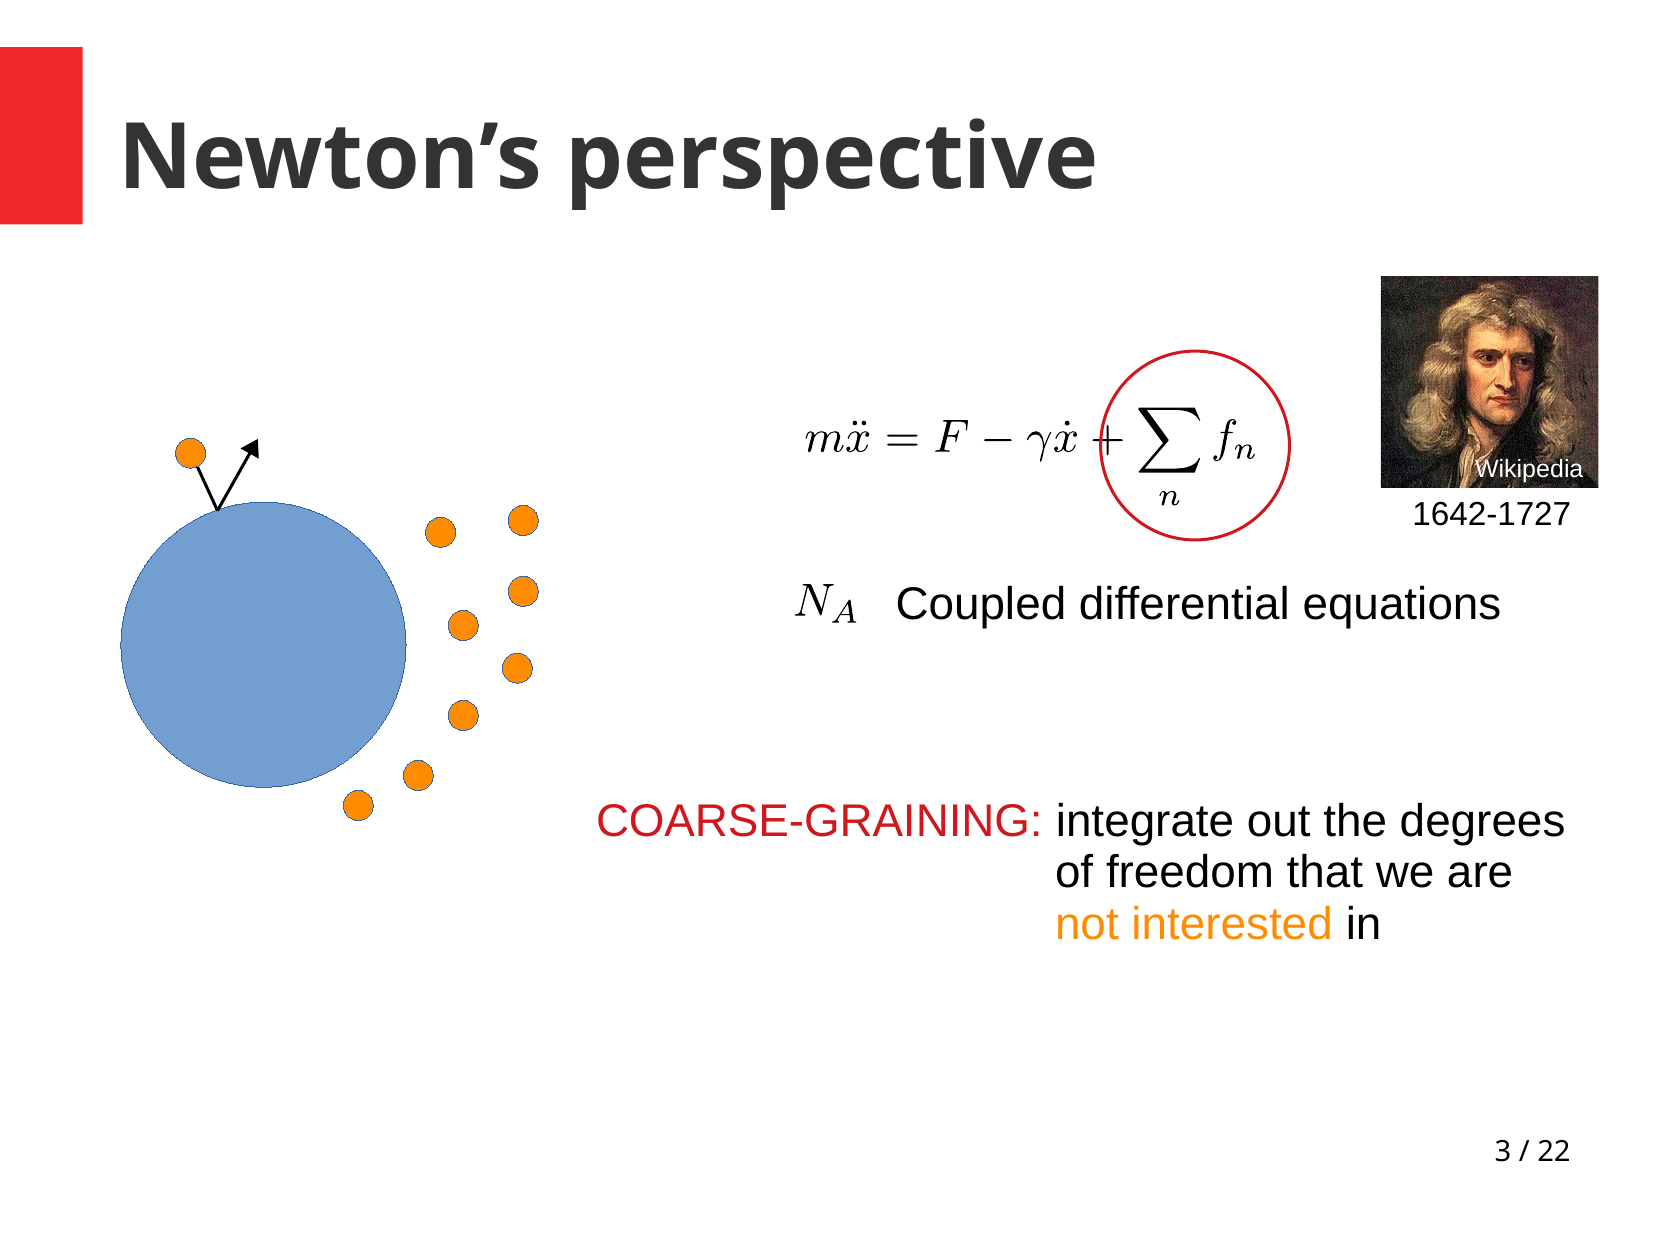

# Newton’s perspective
Wikipedia
1642-1727
Coupled differential equations
COARSE-GRAINING: integrate out the degrees
 of freedom that we are
 not interested in
3